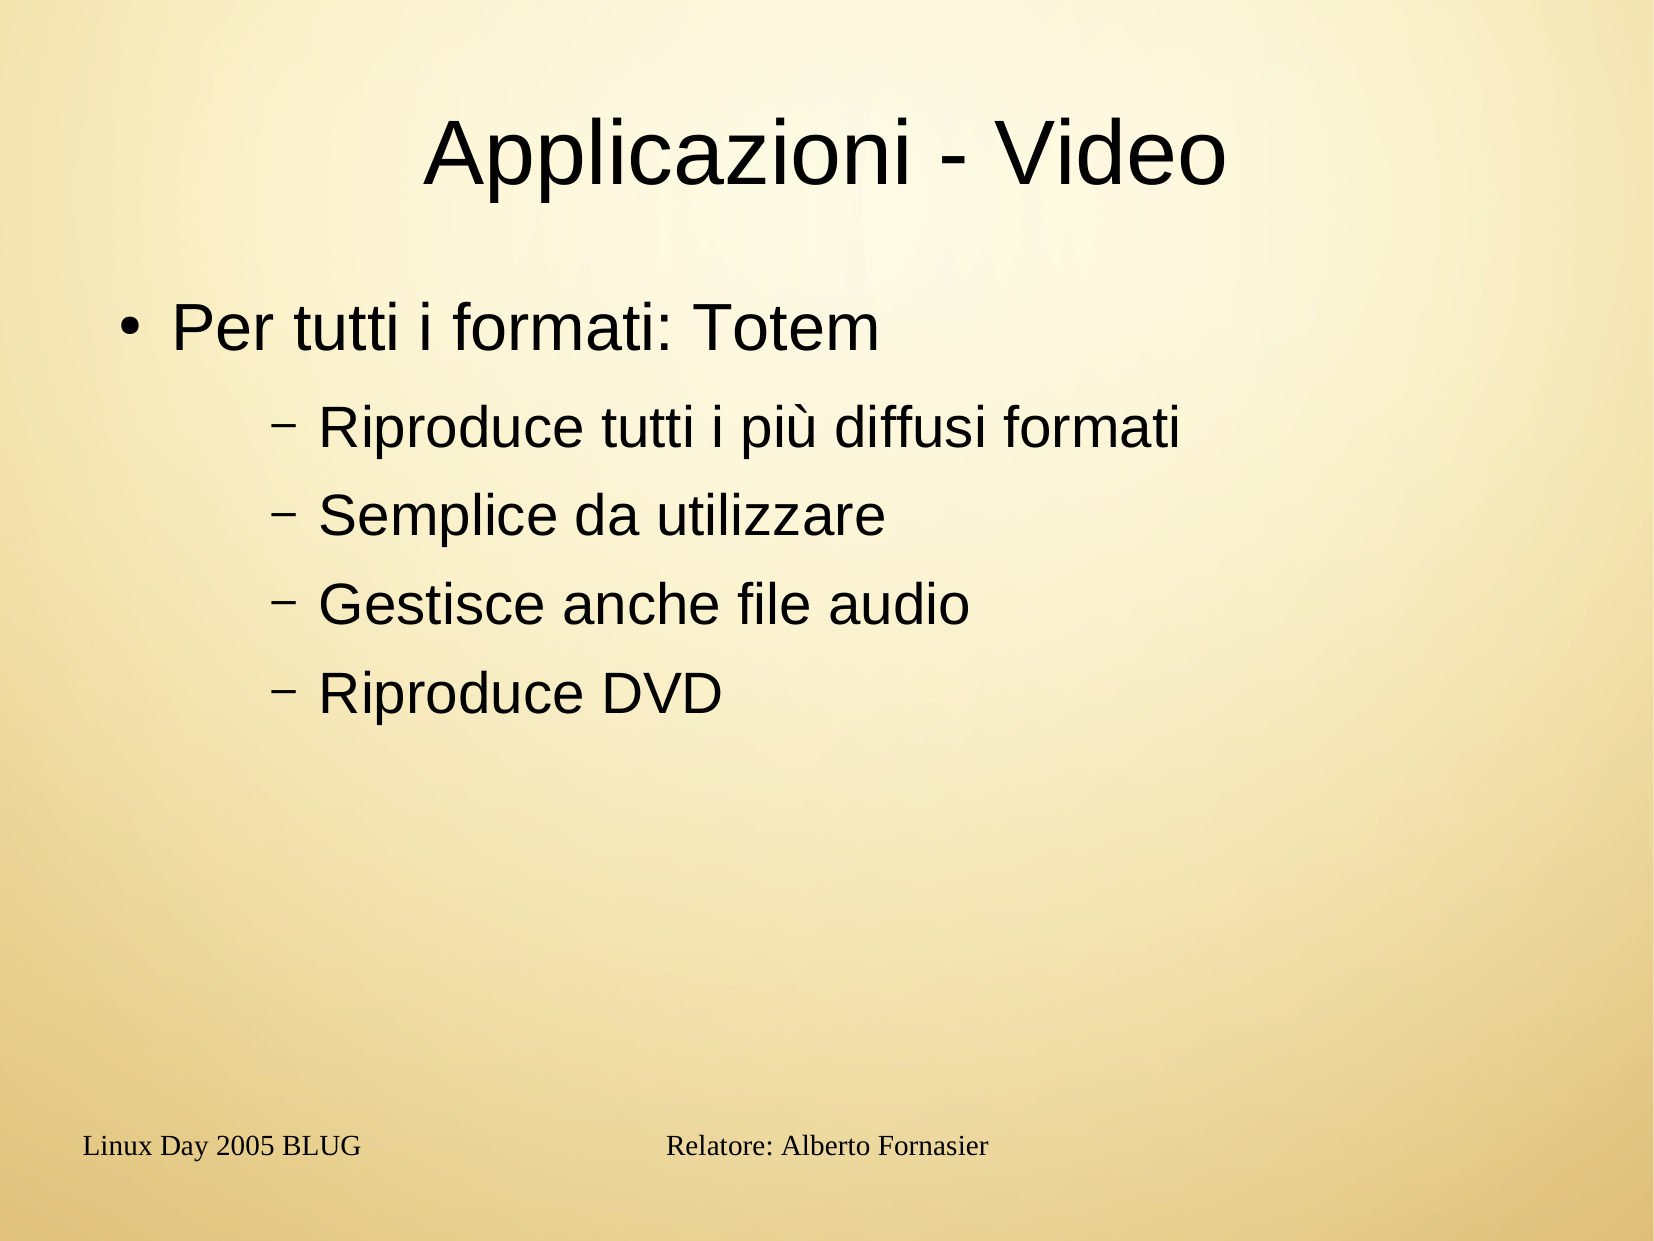

# Applicazioni - Video
Per tutti i formati: Totem
Riproduce tutti i più diffusi formati
Semplice da utilizzare
Gestisce anche file audio
Riproduce DVD